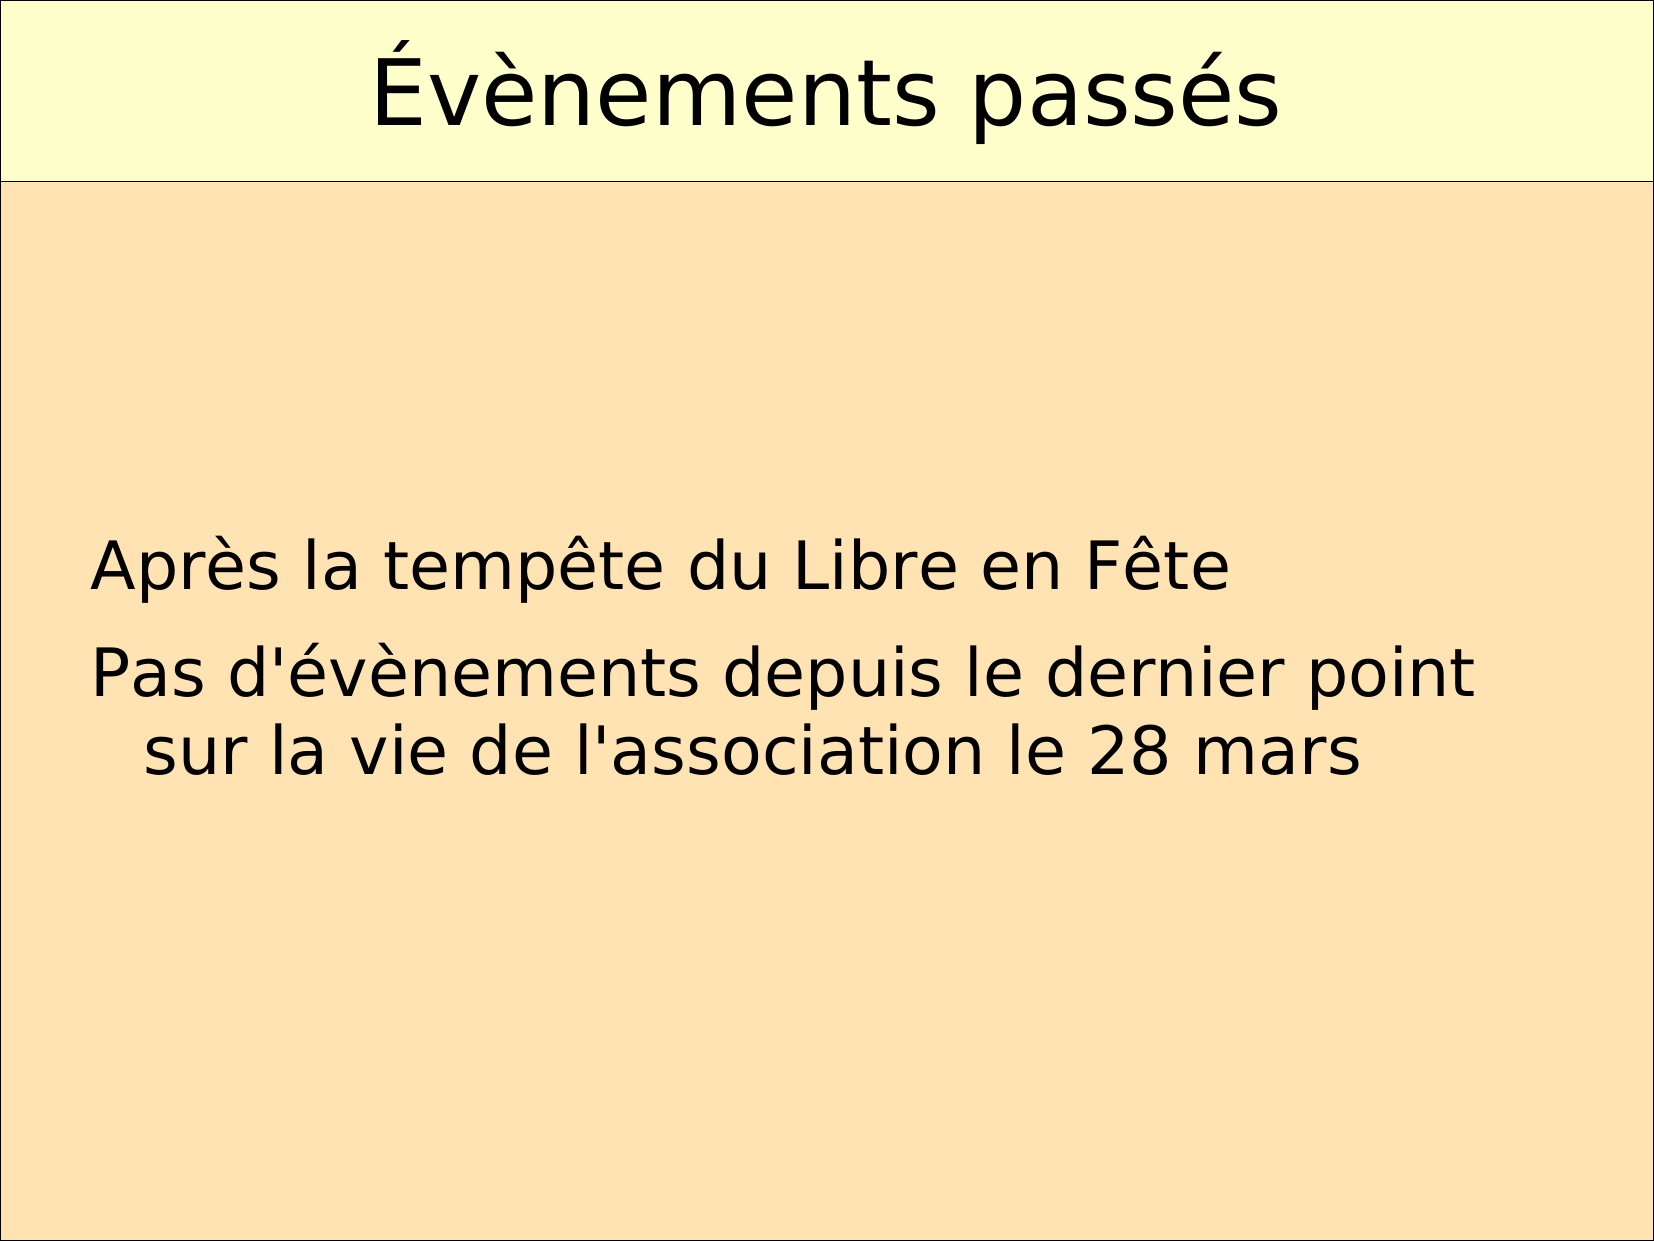

# Évènements passés
Après la tempête du Libre en Fête
Pas d'évènements depuis le dernier point sur la vie de l'association le 28 mars